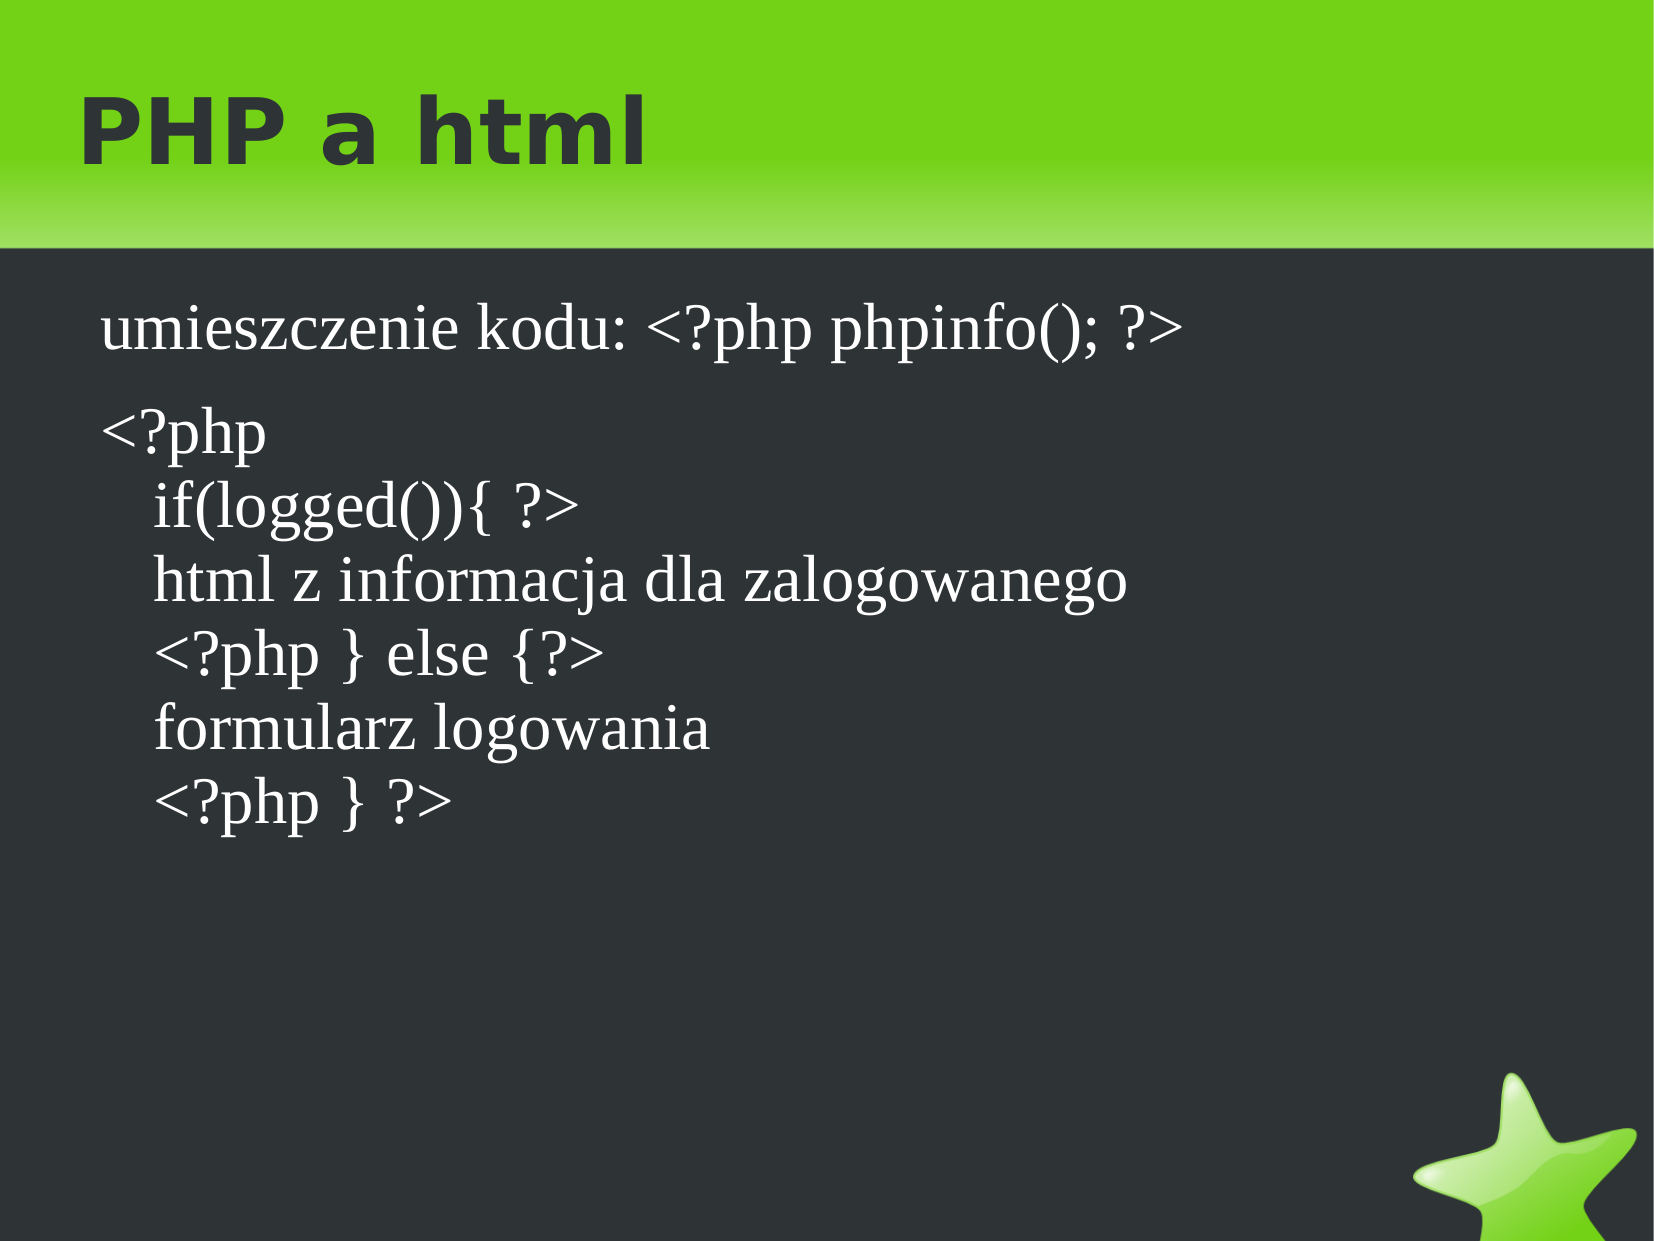

# PHP a html
umieszczenie kodu: <?php phpinfo(); ?>
<?php
if(logged()){ ?>
html z informacja dla zalogowanego
<?php } else {?>
formularz logowania
<?php } ?>